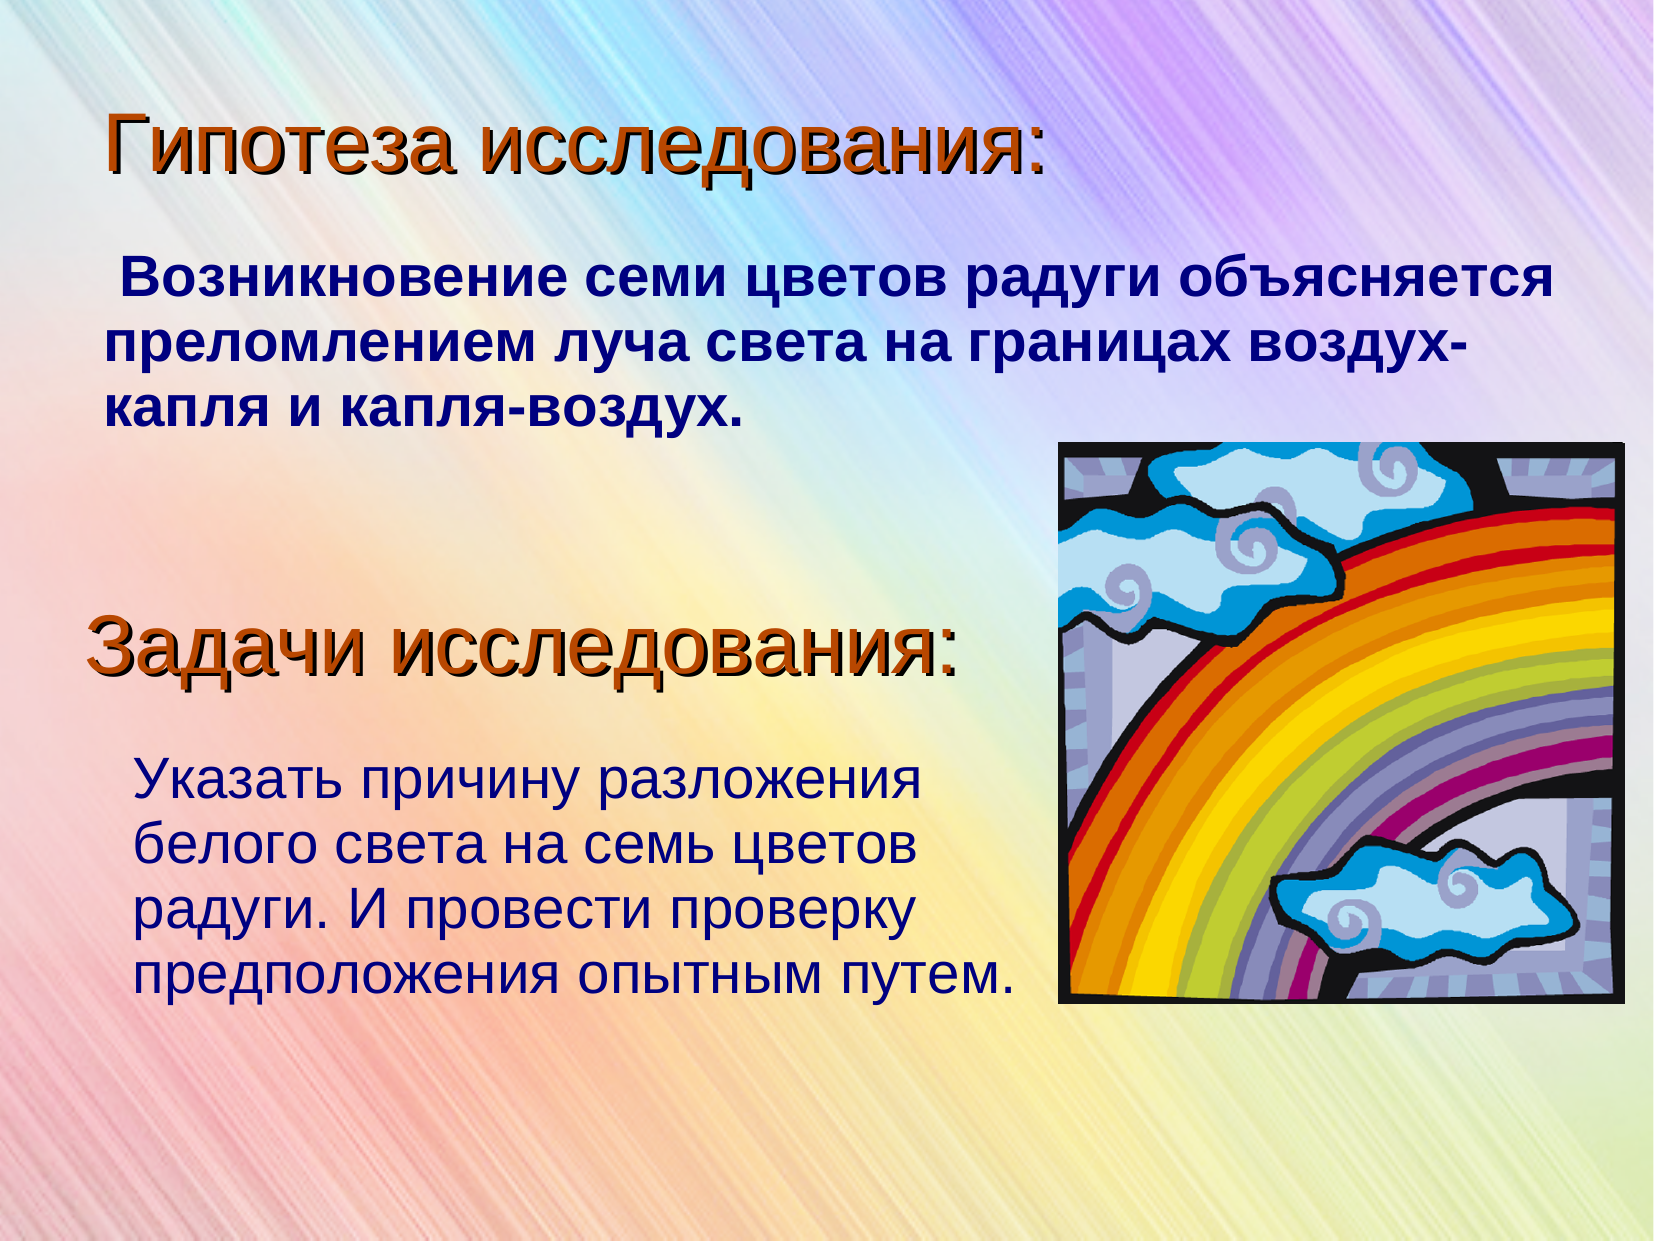

Гипотеза исследования:
 Возникновение семи цветов радуги объясняется
преломлением луча света на границах воздух-
капля и капля-воздух.
Задачи исследования:
Указать причину разложения
белого света на семь цветов
радуги. И провести проверку
предположения опытным путем.